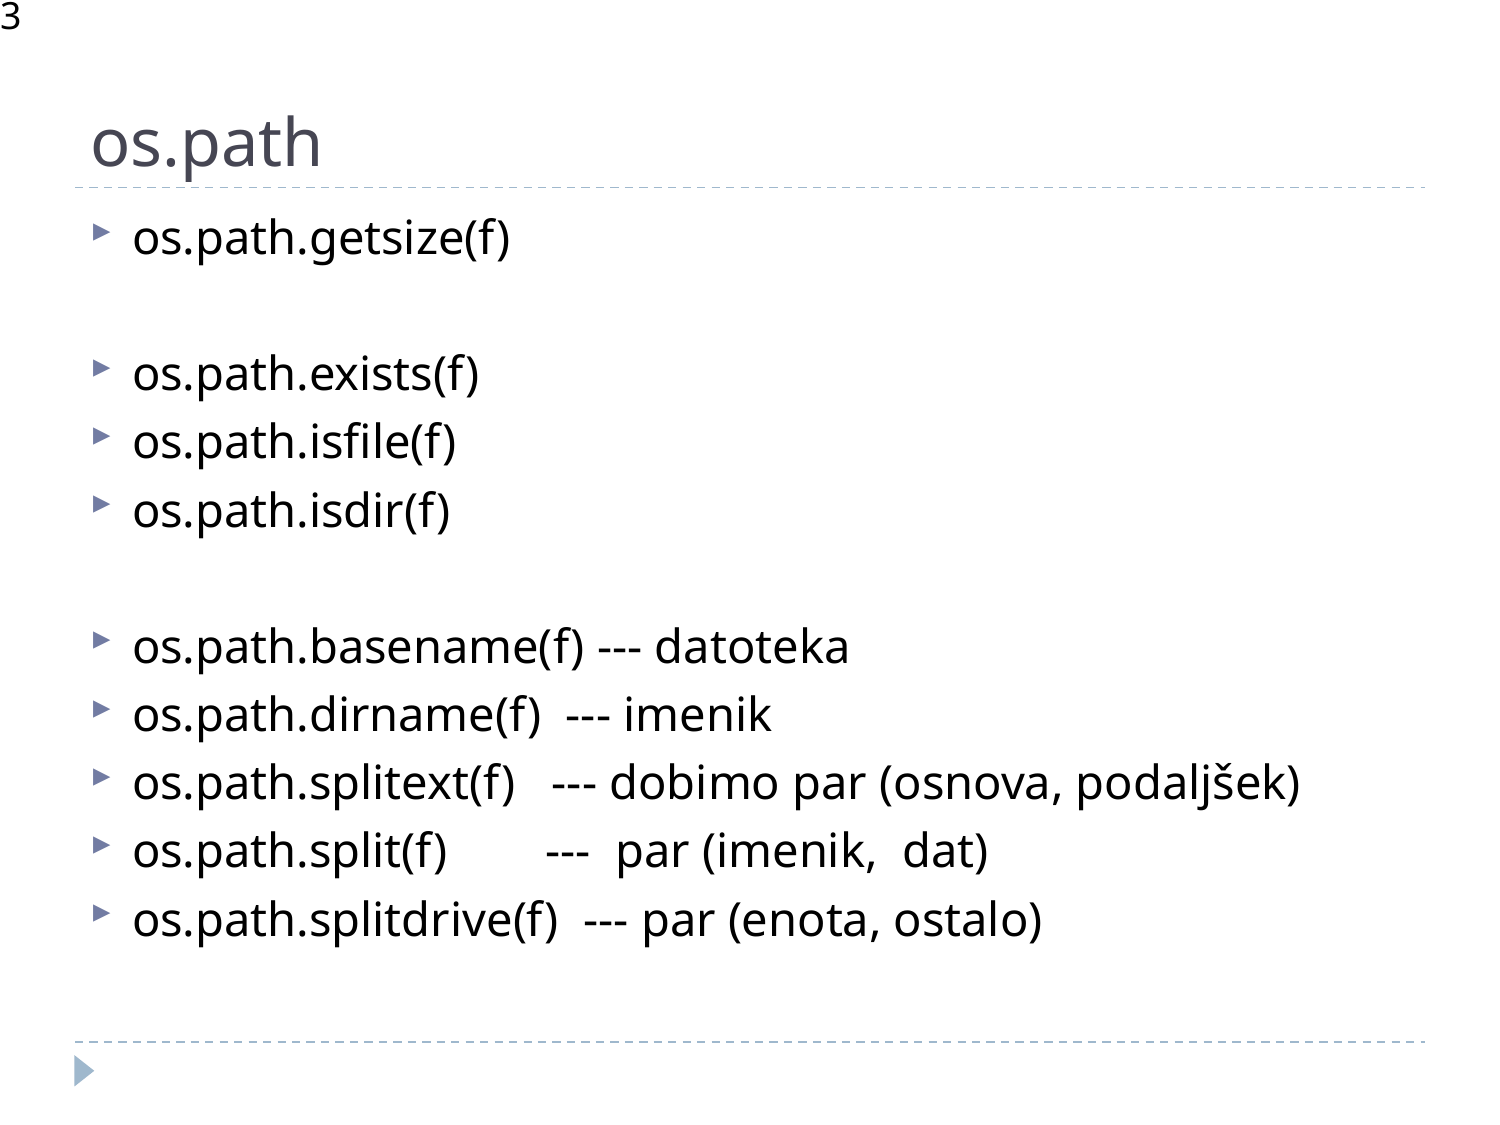

# os.path
os.path.getsize(f)
os.path.exists(f)
os.path.isfile(f)
os.path.isdir(f)
os.path.basename(f) --- datoteka
os.path.dirname(f) --- imenik
os.path.splitext(f) --- dobimo par (osnova, podaljšek)
os.path.split(f) --- par (imenik, dat)
os.path.splitdrive(f) --- par (enota, ostalo)